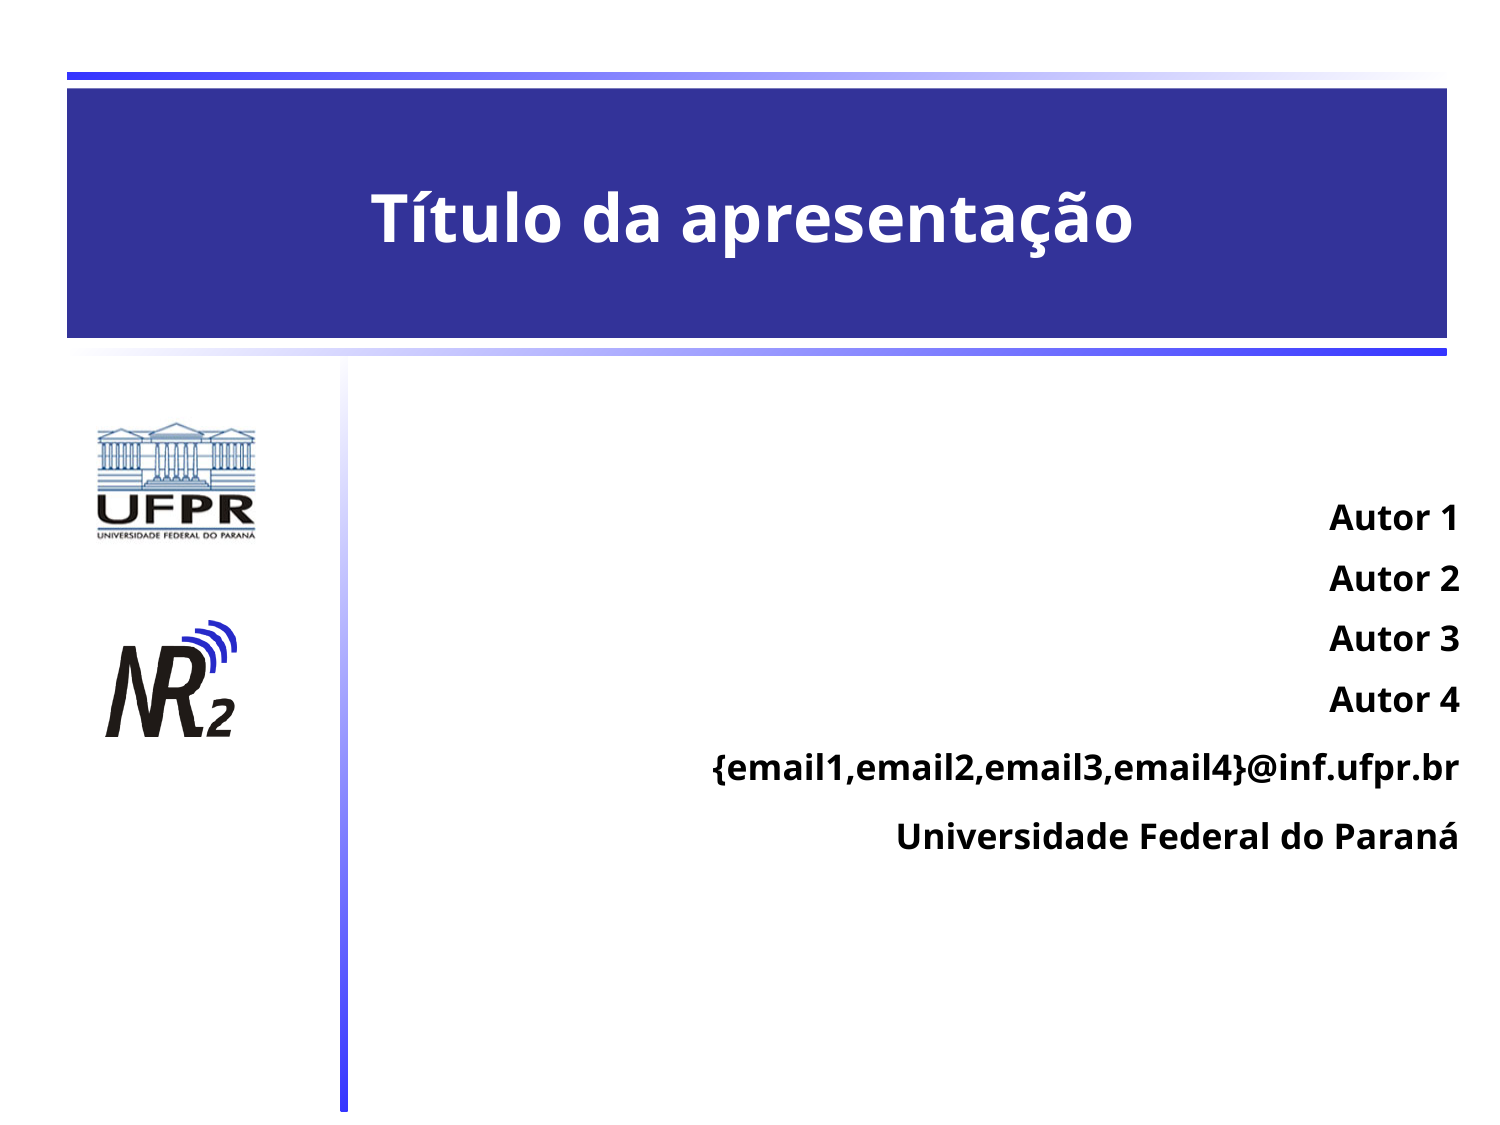

Título da apresentação
Autor 1
Autor 2
Autor 3
Autor 4
 {email1,email2,email3,email4}@inf.ufpr.br
Universidade Federal do Paraná